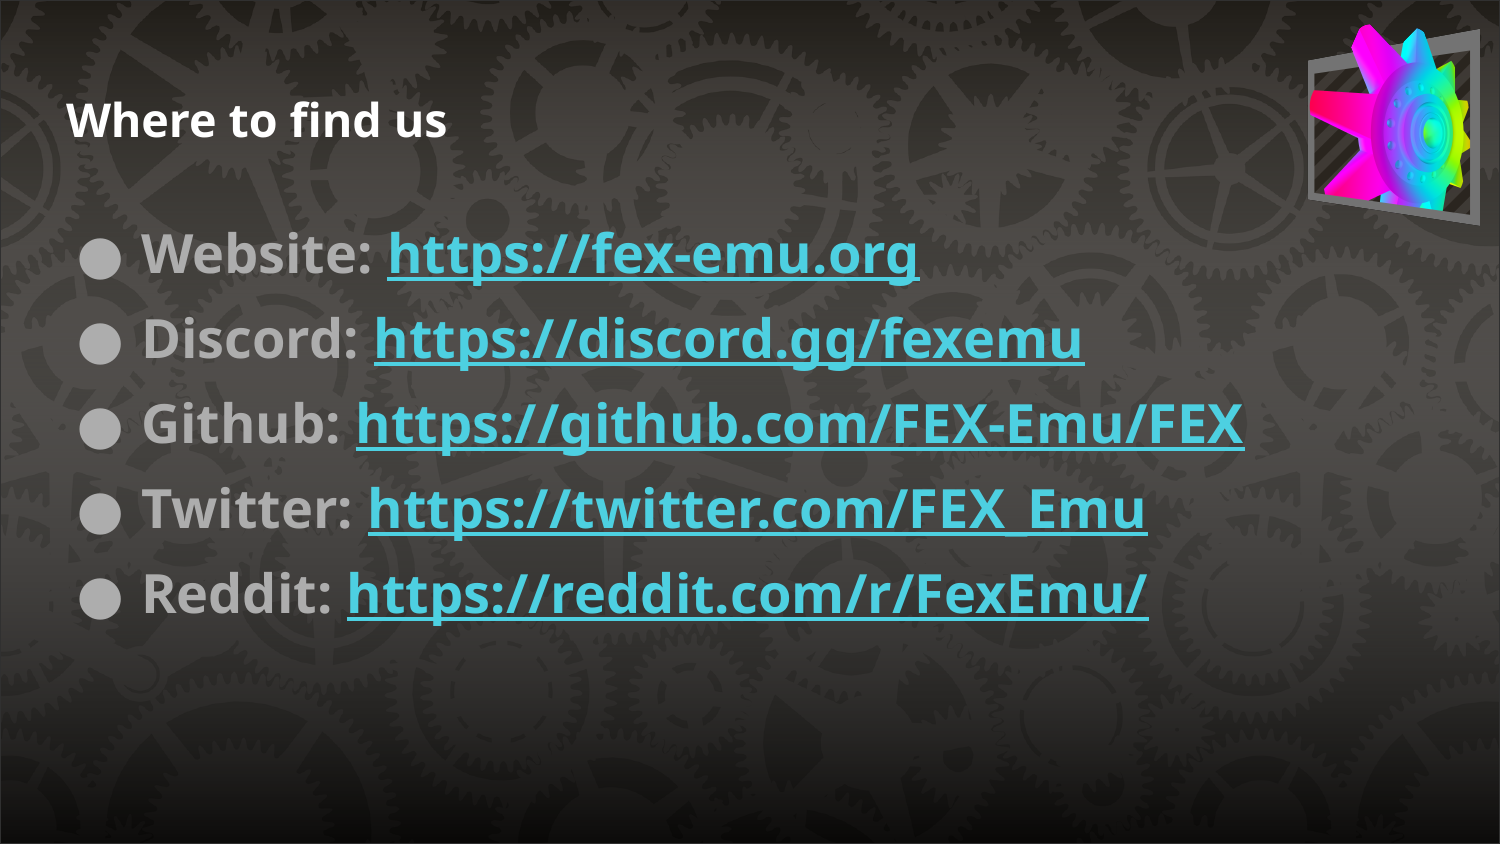

# Where to find us
Website: https://fex-emu.org
Discord: https://discord.gg/fexemu
Github: https://github.com/FEX-Emu/FEX
Twitter: https://twitter.com/FEX_Emu
Reddit: https://reddit.com/r/FexEmu/